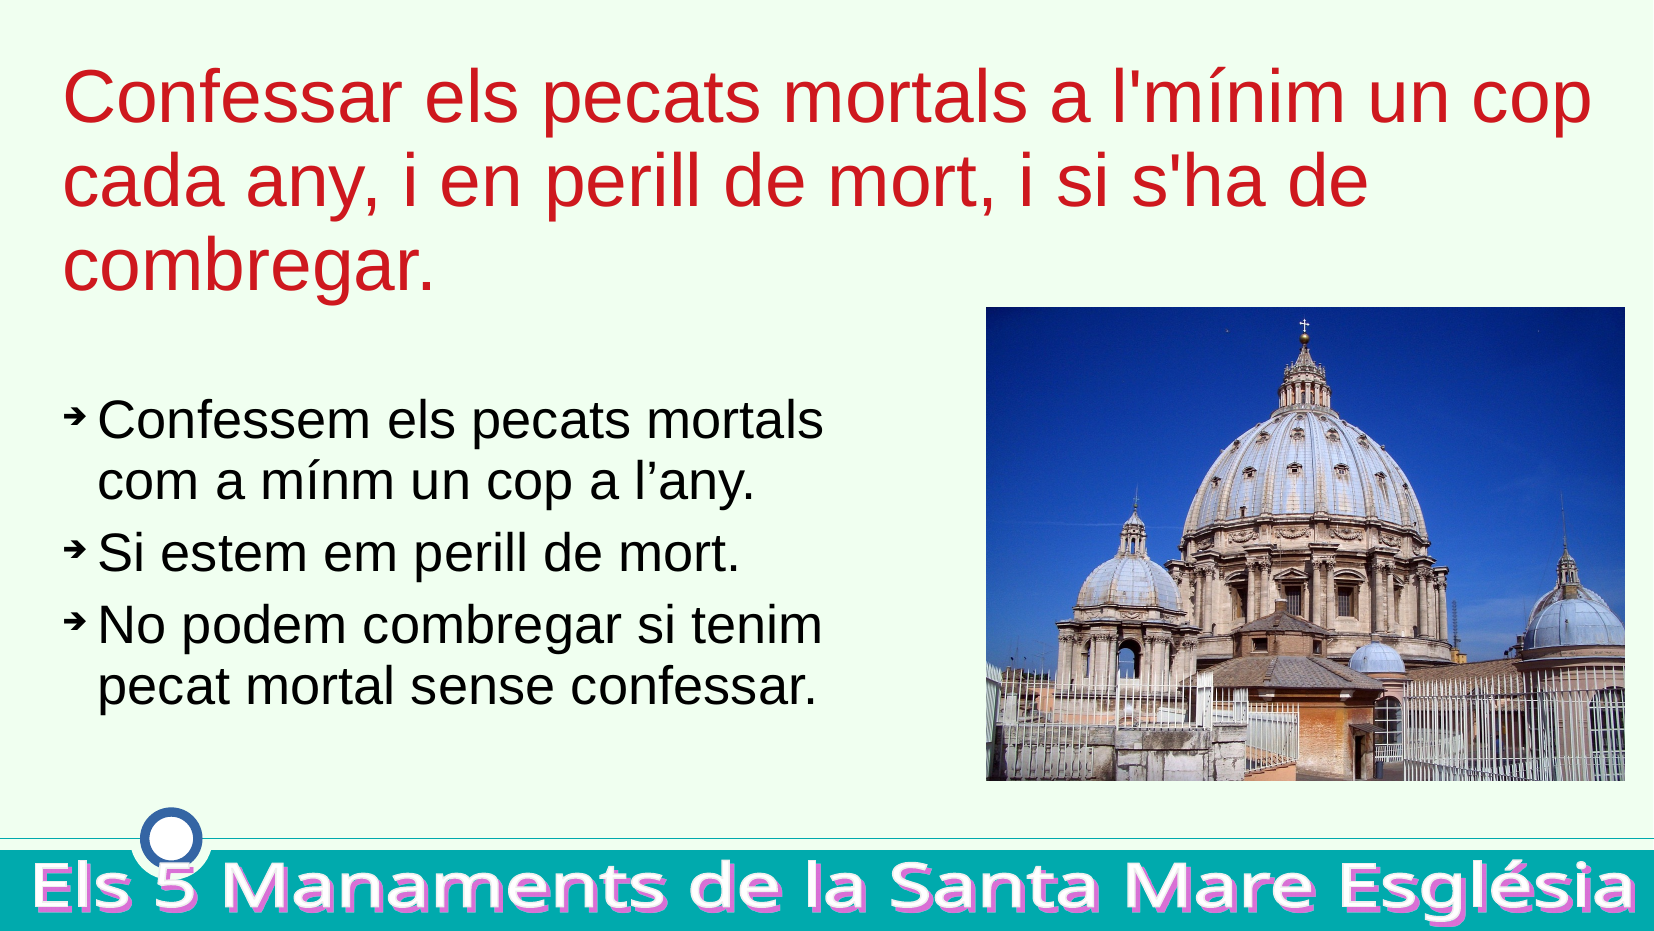

Confessar els pecats mortals a l'mínim un cop cada any, i en perill de mort, i si s'ha de combregar.
Confessem els pecats mortals com a mínm un cop a l’any.
Si estem em perill de mort.
No podem combregar si tenim pecat mortal sense confessar.
Els 5 Manaments de la Santa Mare Església